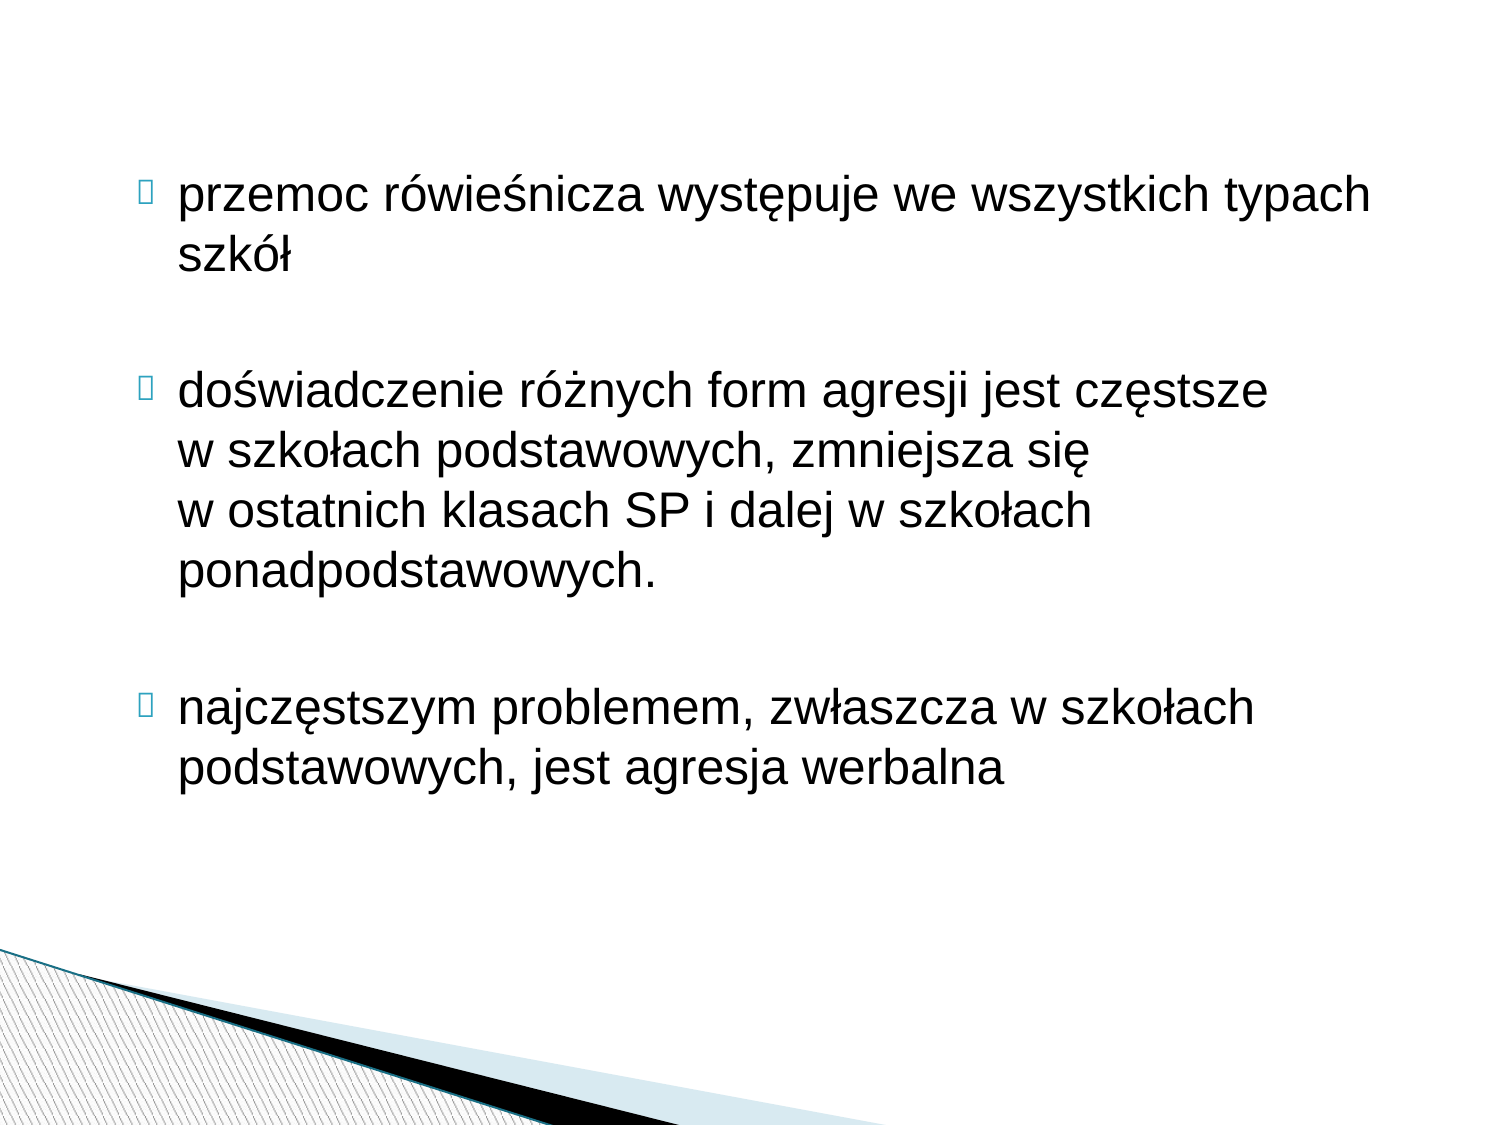

# przemoc rówieśnicza występuje we wszystkich typach szkół
doświadczenie różnych form agresji jest częstsze
w szkołach podstawowych, zmniejsza się
w ostatnich klasach SP i dalej w szkołach ponadpodstawowych.
najczęstszym problemem, zwłaszcza w szkołach podstawowych, jest agresja werbalna